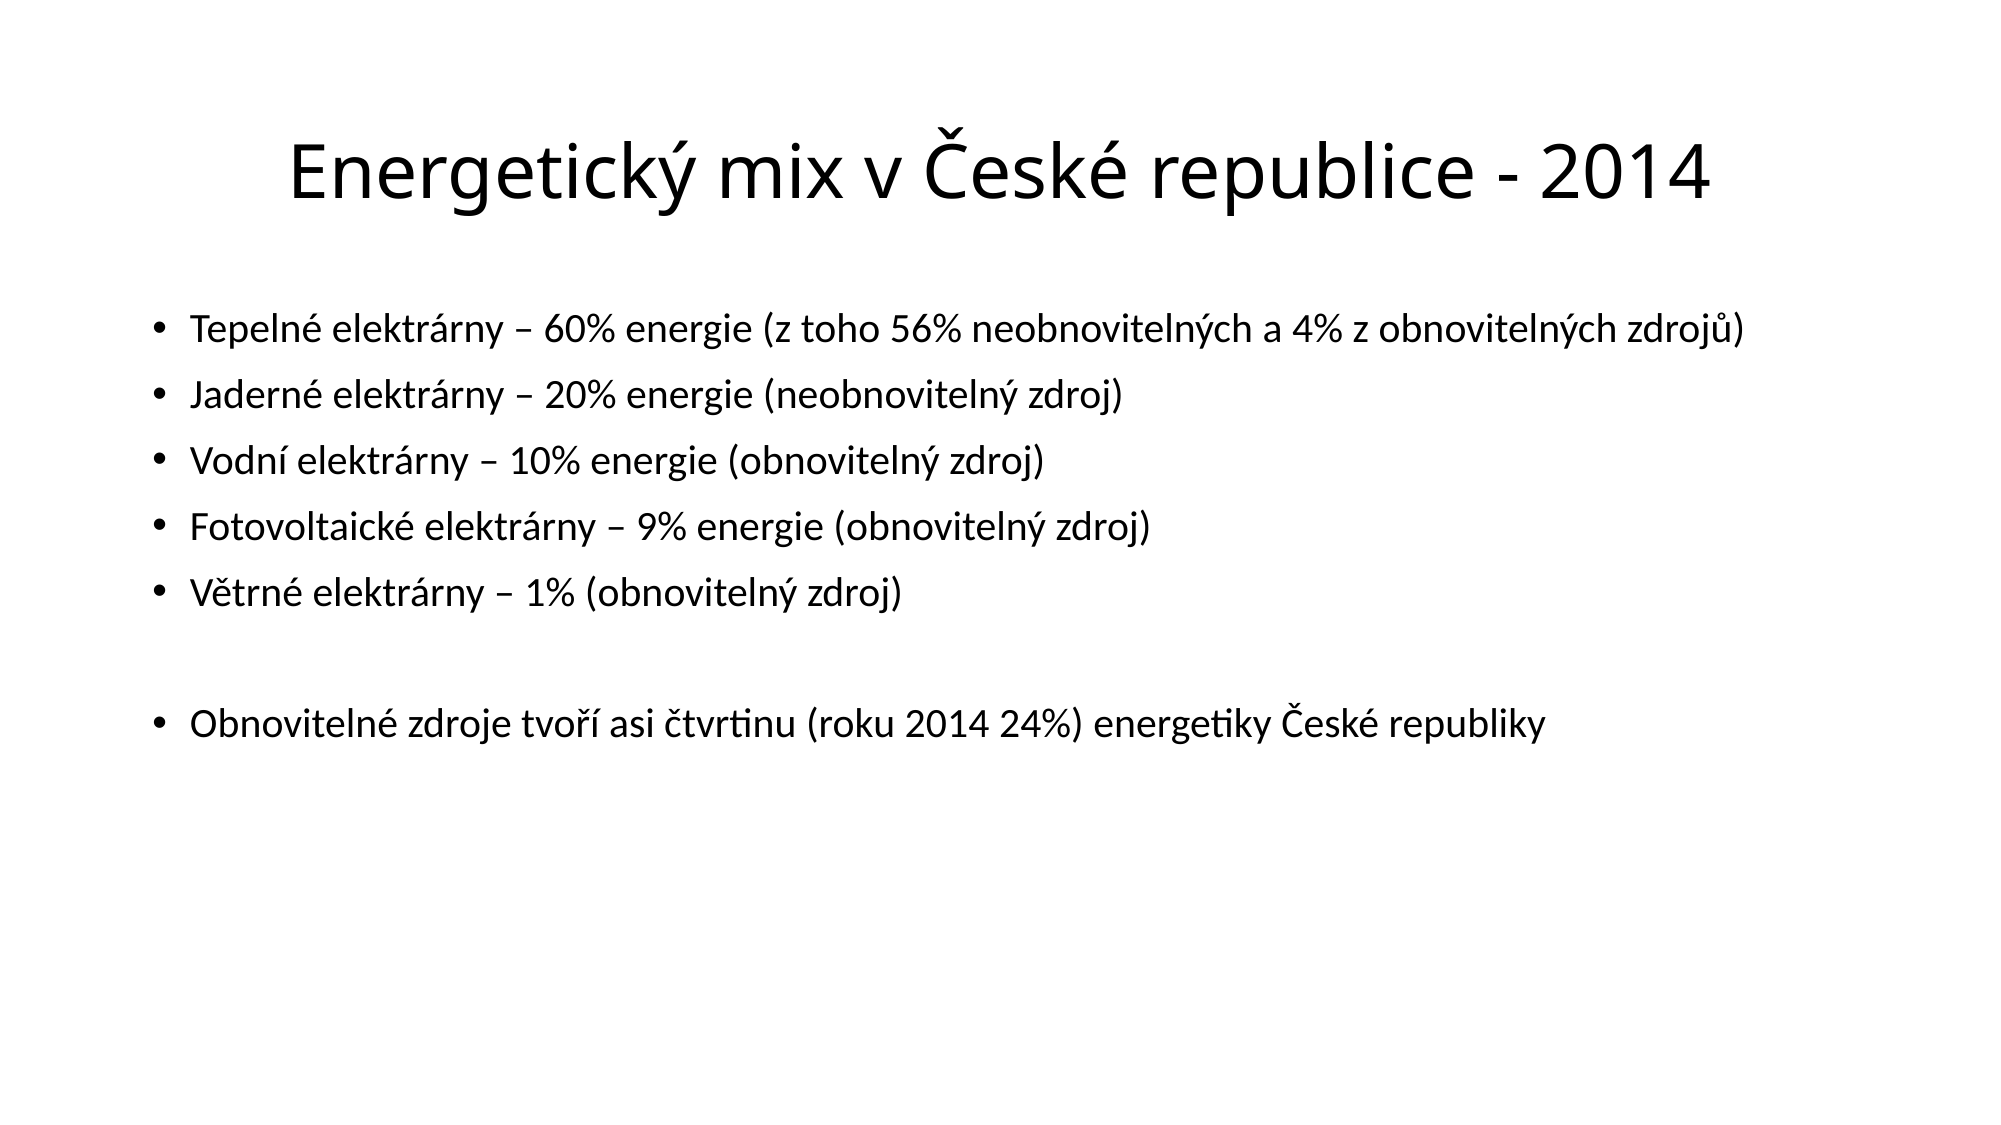

# Energetický mix v České republice - 2014
Tepelné elektrárny – 60% energie (z toho 56% neobnovitelných a 4% z obnovitelných zdrojů)
Jaderné elektrárny – 20% energie (neobnovitelný zdroj)
Vodní elektrárny – 10% energie (obnovitelný zdroj)
Fotovoltaické elektrárny – 9% energie (obnovitelný zdroj)
Větrné elektrárny – 1% (obnovitelný zdroj)
Obnovitelné zdroje tvoří asi čtvrtinu (roku 2014 24%) energetiky České republiky